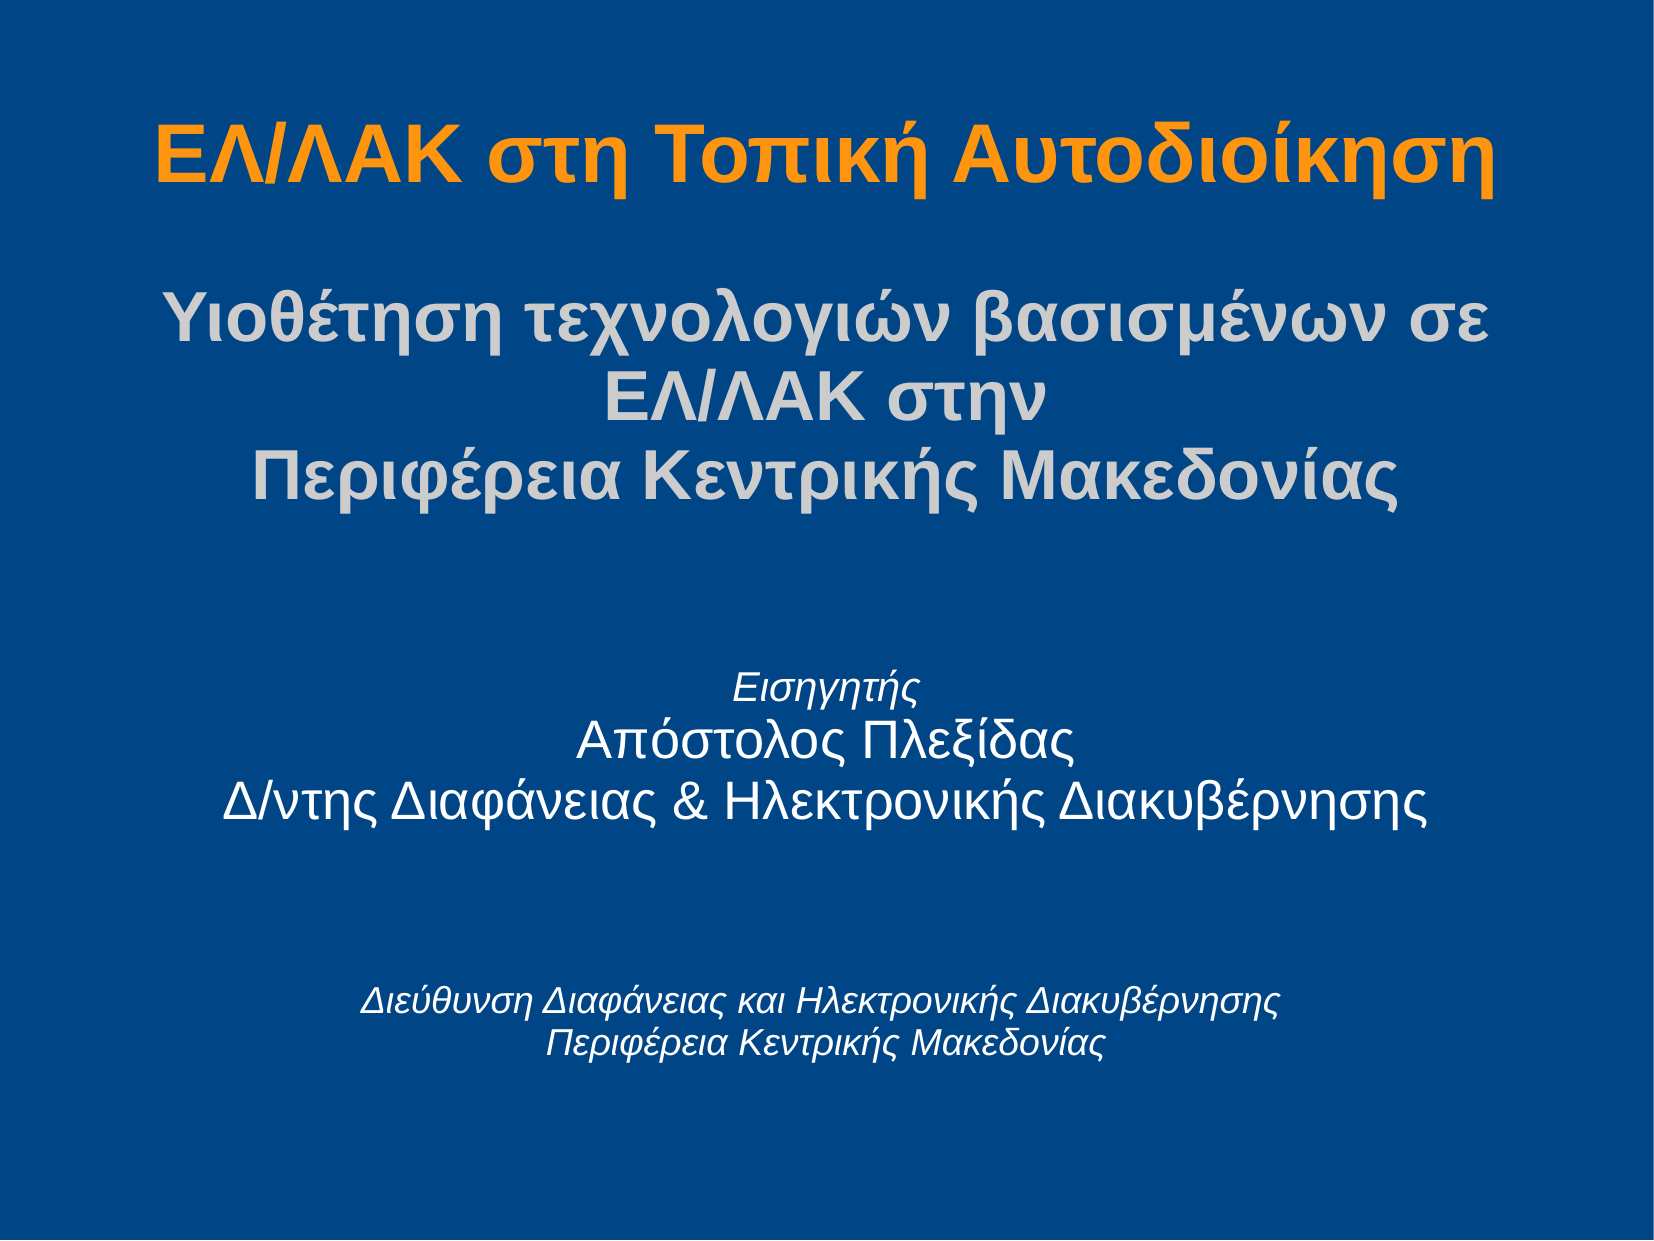

# ΕΛ/ΛΑΚ στη Τοπική Αυτοδιοίκηση
Υιοθέτηση τεχνολογιών βασισμένων σε ΕΛ/ΛΑΚ στην
Περιφέρεια Κεντρικής Μακεδονίας
Εισηγητής
Απόστολος Πλεξίδας
Δ/ντης Διαφάνειας & Ηλεκτρονικής Διακυβέρνησης
Διεύθυνση Διαφάνειας και Ηλεκτρονικής Διακυβέρνησης
Περιφέρεια Κεντρικής Μακεδονίας